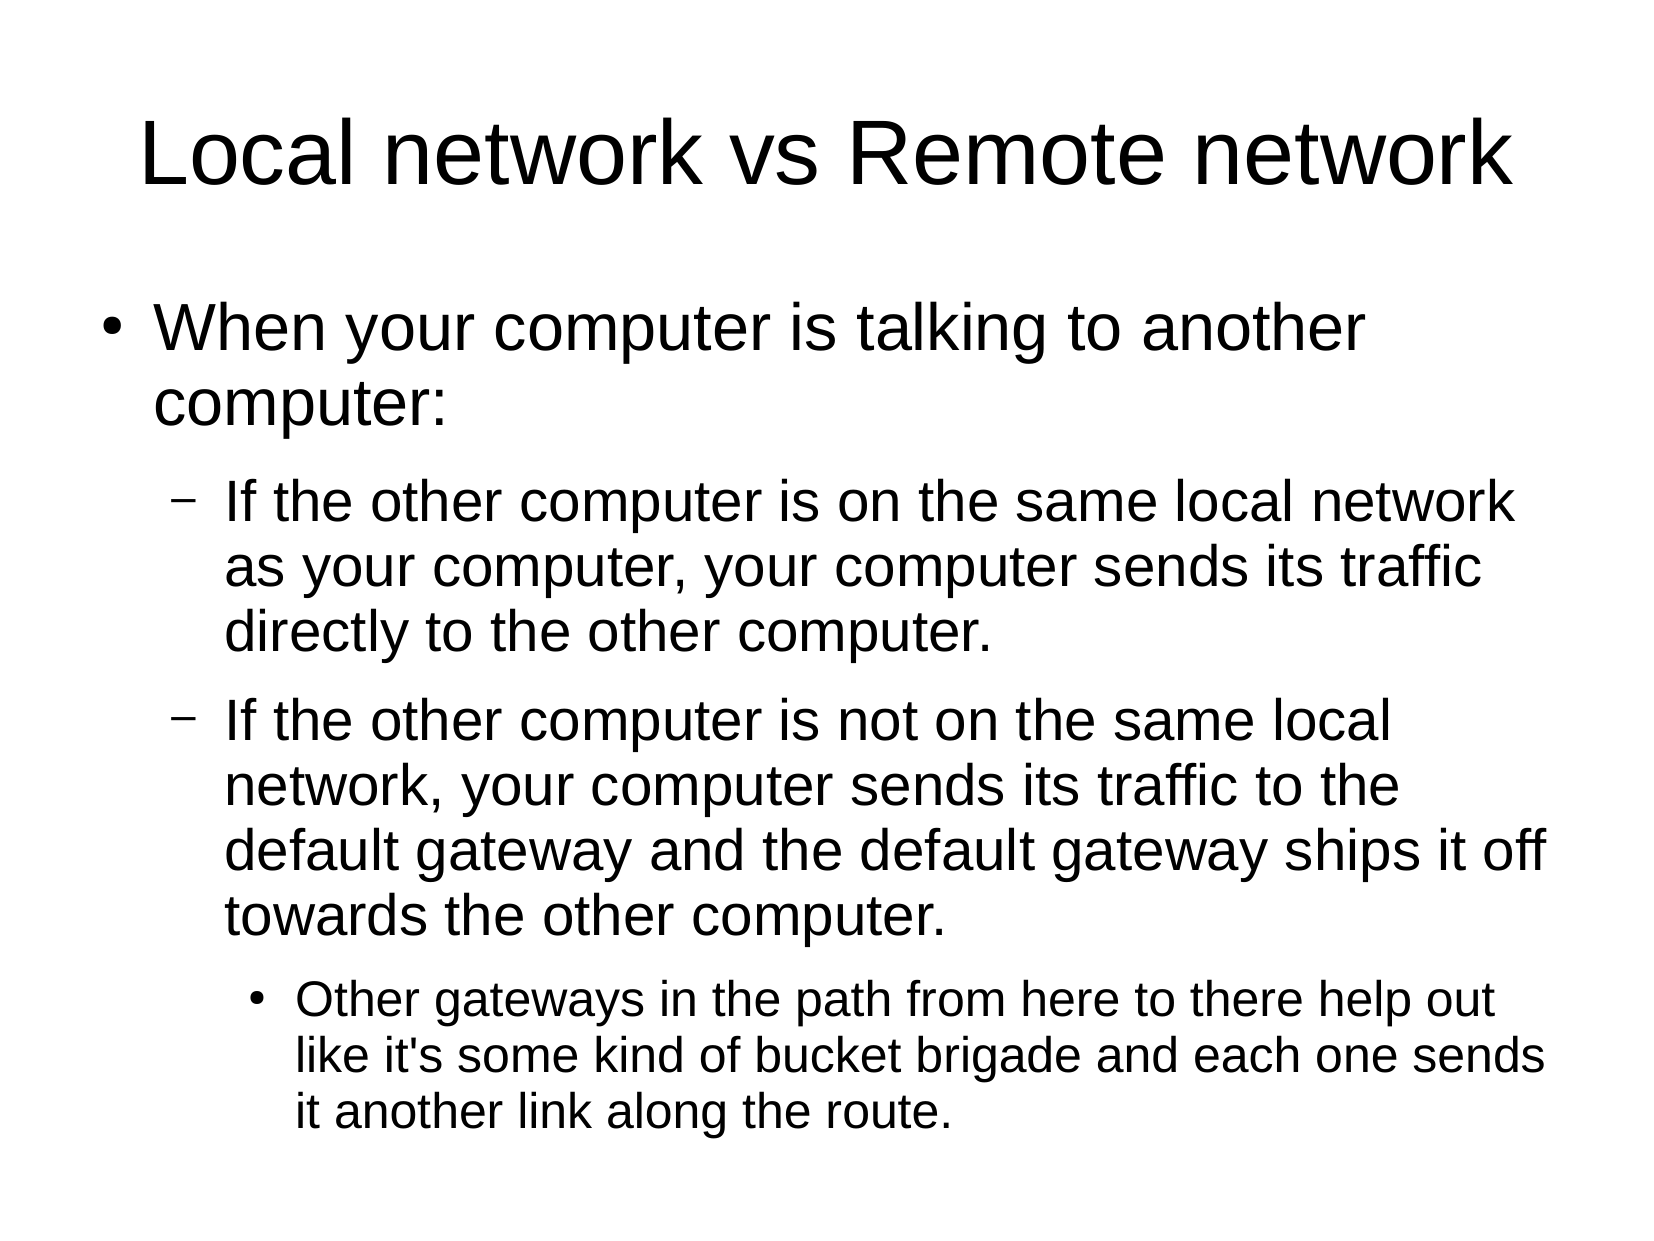

# Local network vs Remote network
When your computer is talking to another computer:
If the other computer is on the same local network as your computer, your computer sends its traffic directly to the other computer.
If the other computer is not on the same local network, your computer sends its traffic to the default gateway and the default gateway ships it off towards the other computer.
Other gateways in the path from here to there help out like it's some kind of bucket brigade and each one sends it another link along the route.